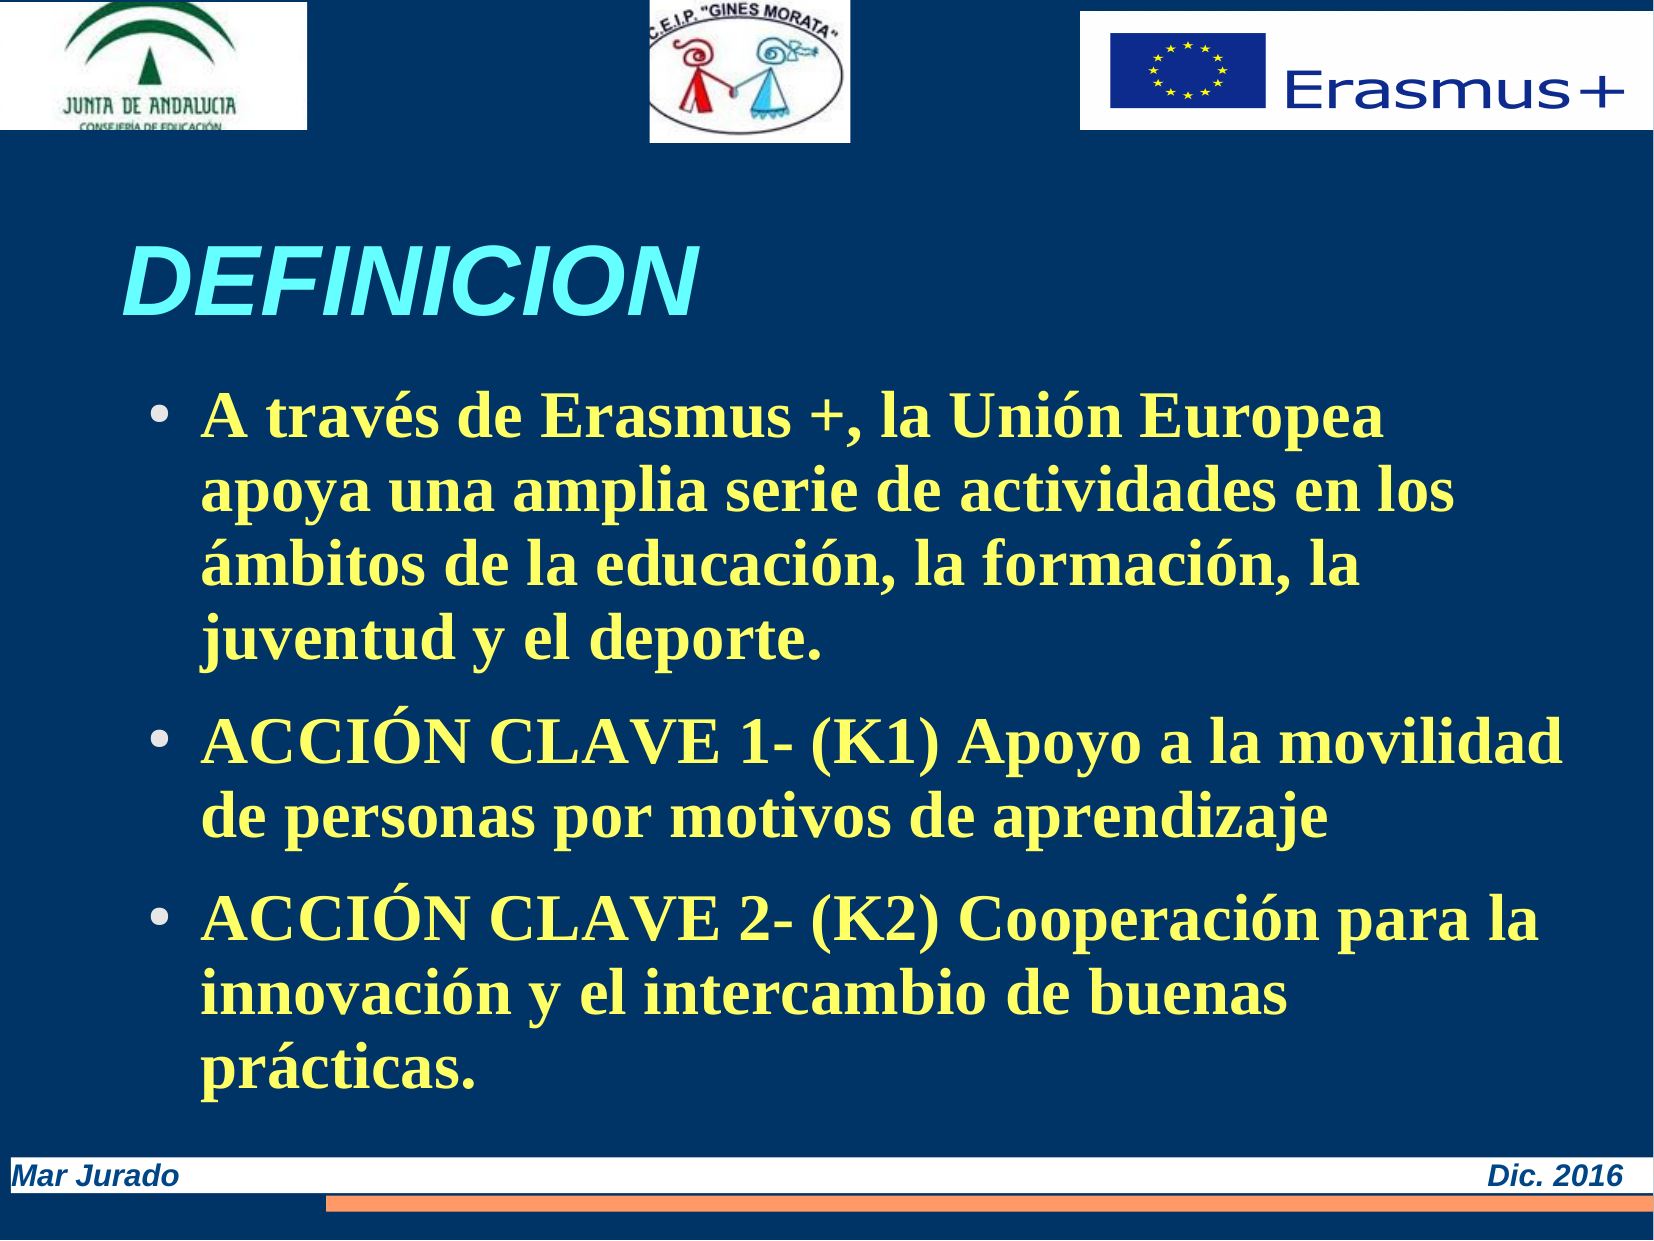

# DEFINICION
A través de Erasmus +, la Unión Europea apoya una amplia serie de actividades en los ámbitos de la educación, la formación, la juventud y el deporte.
ACCIÓN CLAVE 1- (K1) Apoyo a la movilidad de personas por motivos de aprendizaje
ACCIÓN CLAVE 2- (K2) Cooperación para la innovación y el intercambio de buenas prácticas.
Mar Jurado																		Dic. 2016